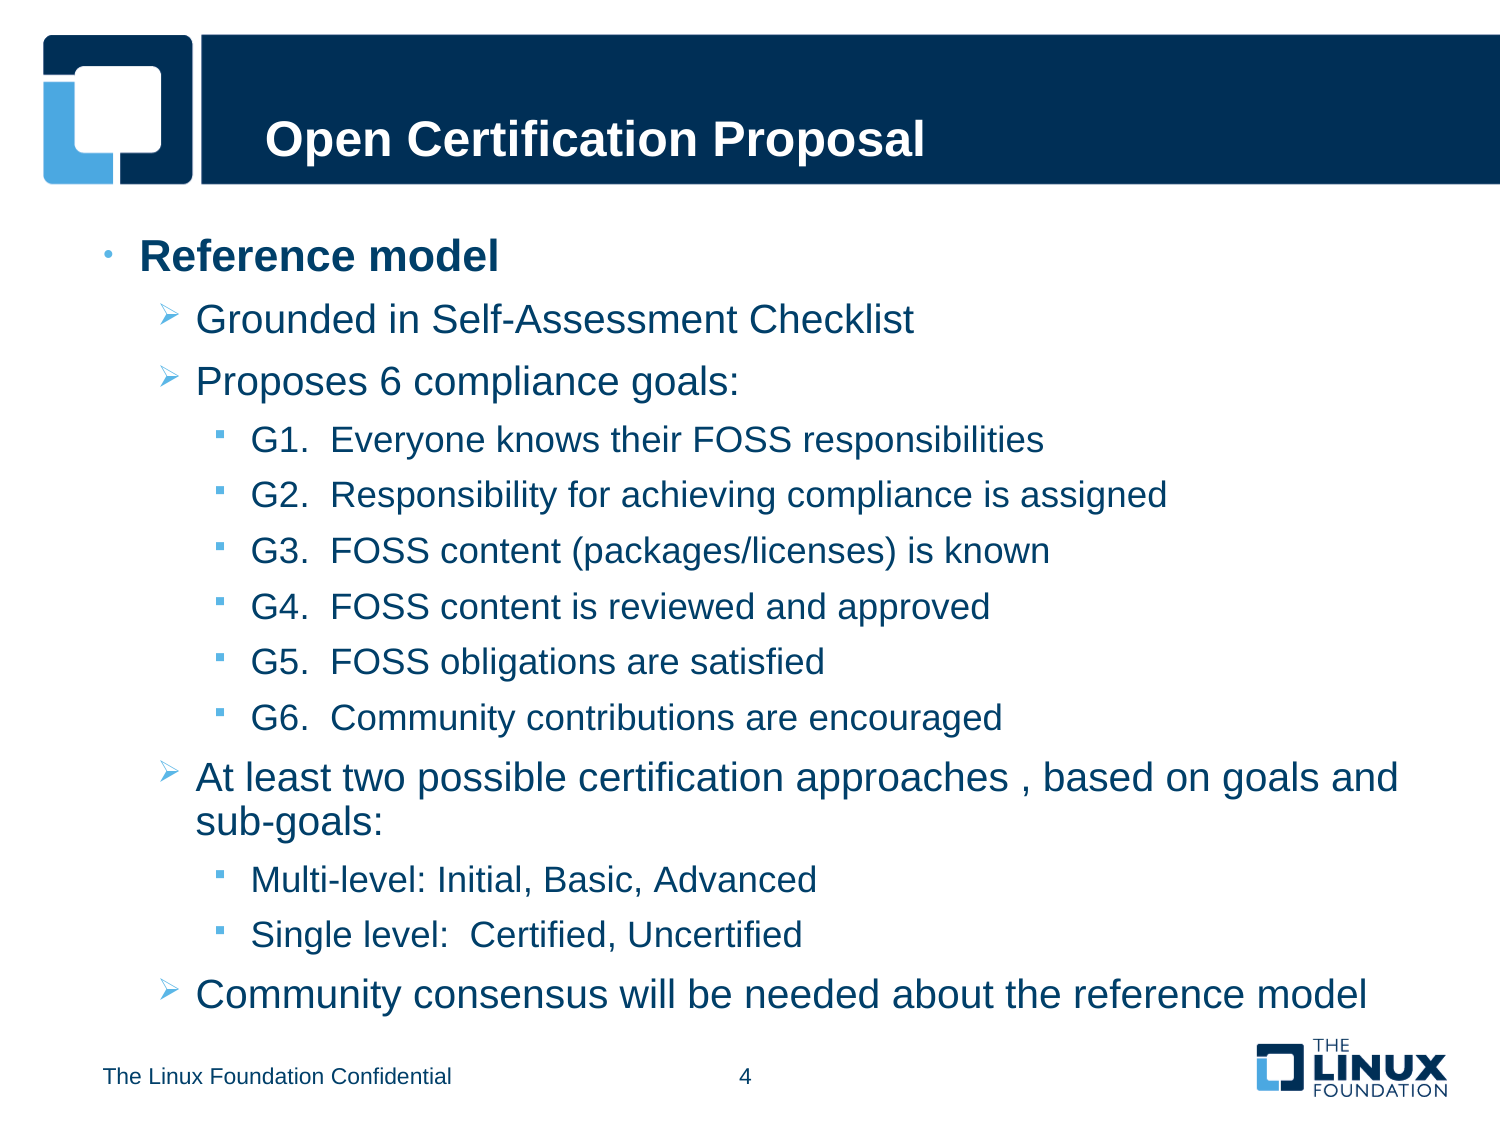

# Open Certification Proposal
Reference model
Grounded in Self-Assessment Checklist
Proposes 6 compliance goals:
G1. Everyone knows their FOSS responsibilities
G2. Responsibility for achieving compliance is assigned
G3. FOSS content (packages/licenses) is known
G4. FOSS content is reviewed and approved
G5. FOSS obligations are satisfied
G6. Community contributions are encouraged
At least two possible certification approaches , based on goals and sub-goals:
Multi-level: Initial, Basic, Advanced
Single level: Certified, Uncertified
Community consensus will be needed about the reference model
The Linux Foundation Confidential